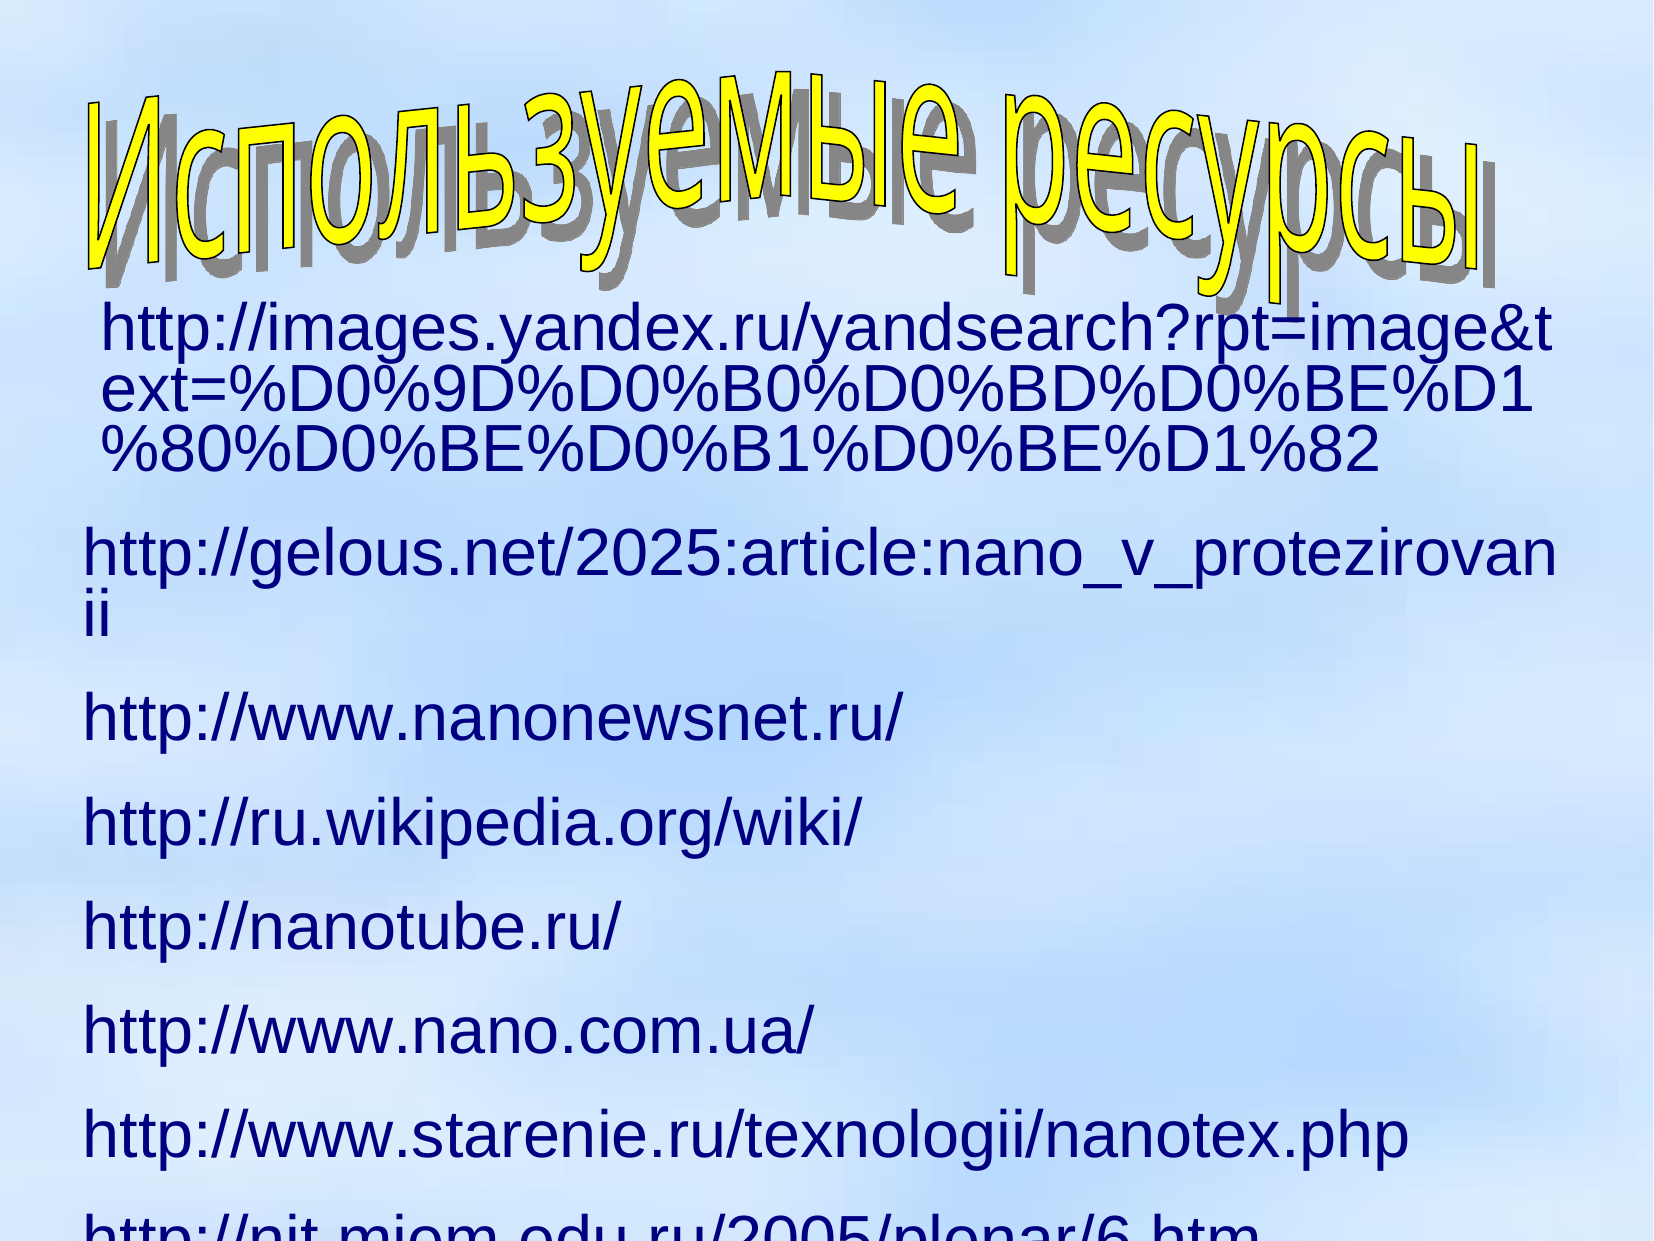

Используемые ресурсы
#
http://images.yandex.ru/yandsearch?rpt=image&text=%D0%9D%D0%B0%D0%BD%D0%BE%D1%80%D0%BE%D0%B1%D0%BE%D1%82
http://gelous.net/2025:article:nano_v_protezirovanii
http://www.nanonewsnet.ru/
http://ru.wikipedia.org/wiki/
http://nanotube.ru/
http://www.nano.com.ua/
http://www.starenie.ru/texnologii/nanotex.php
http://nit.miem.edu.ru/2005/plenar/6.htm